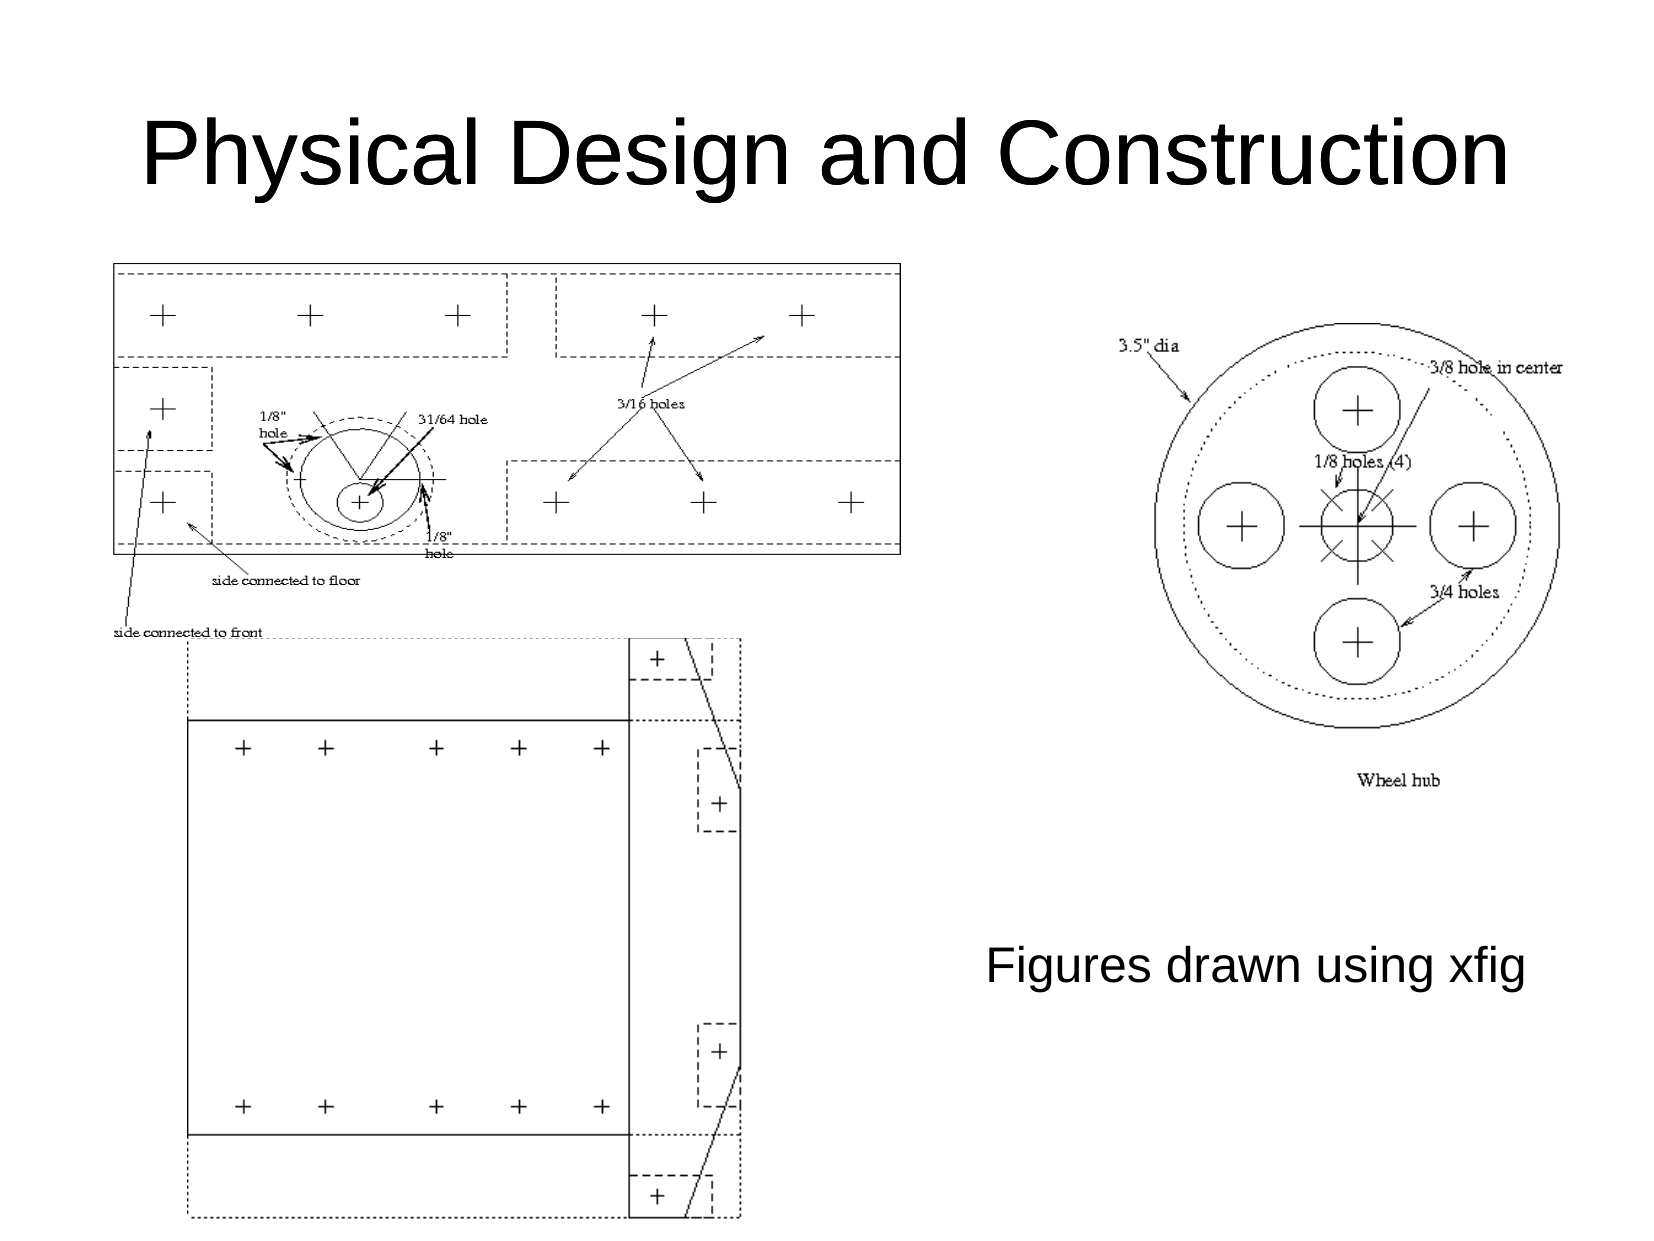

# Physical Design and Construction
Physical Design and Construction
Figures drawn using xfig